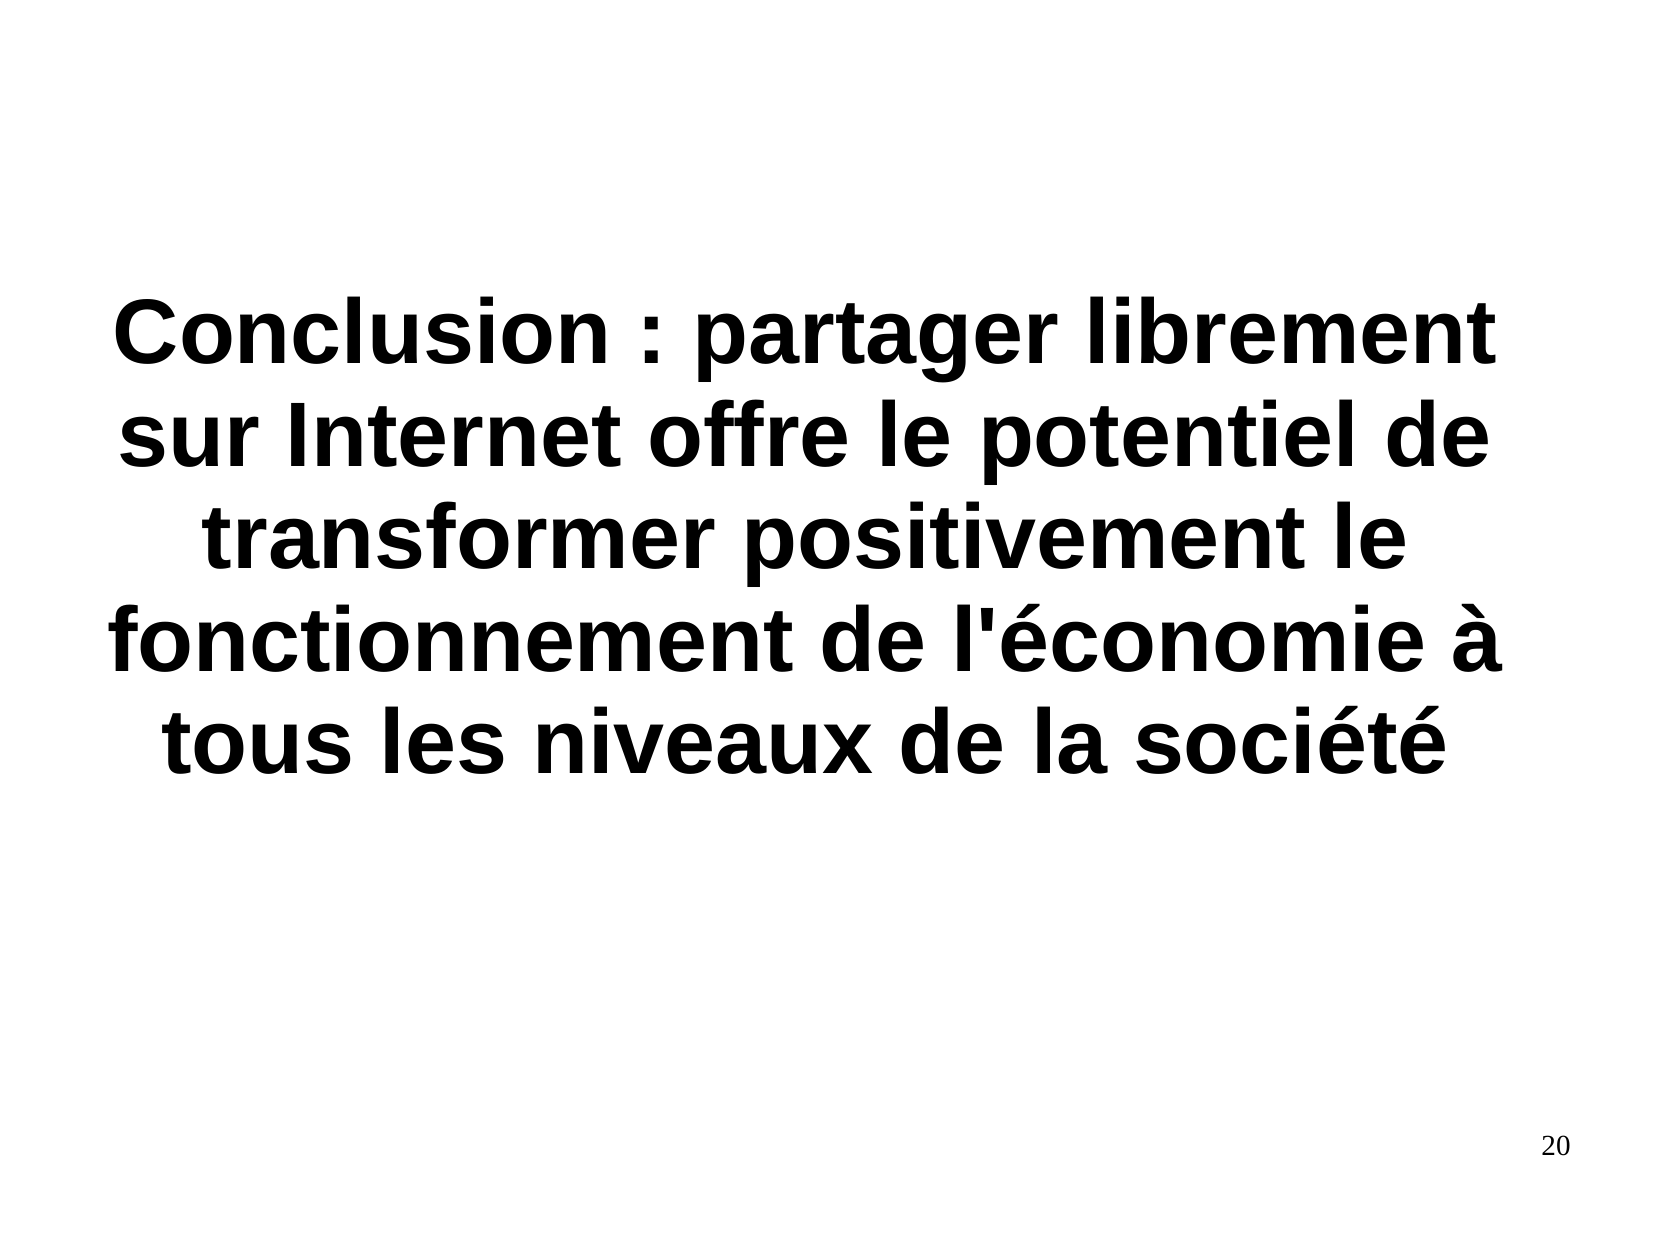

# Conclusion : partager librement sur Internet offre le potentiel de transformer positivement le fonctionnement de l'économie à tous les niveaux de la société
20